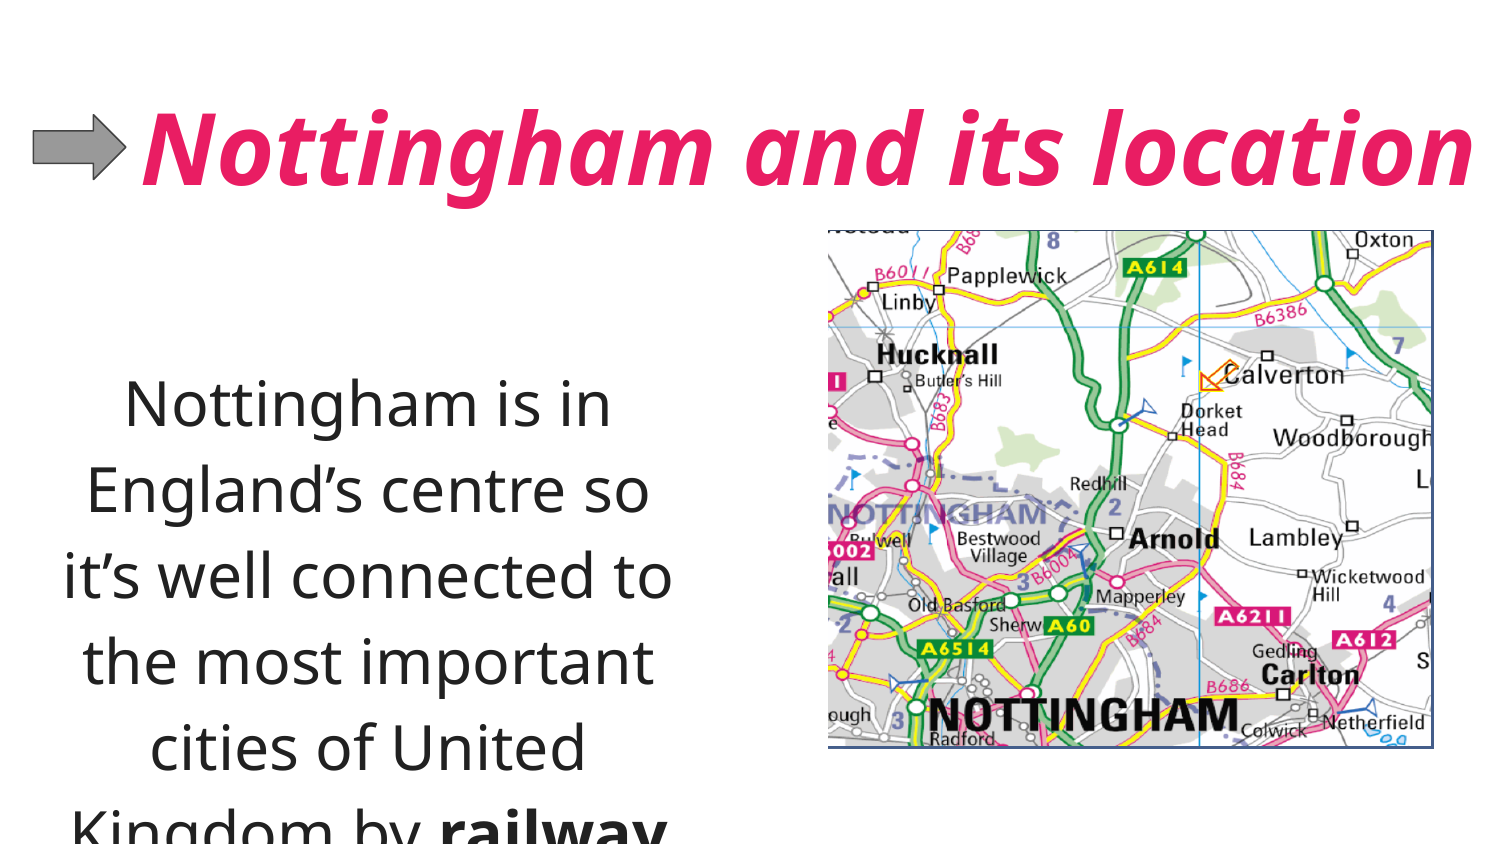

# Nottingham and its location
Nottingham is in England’s centre so it’s well connected to the most important cities of United Kingdom by railway and freeways